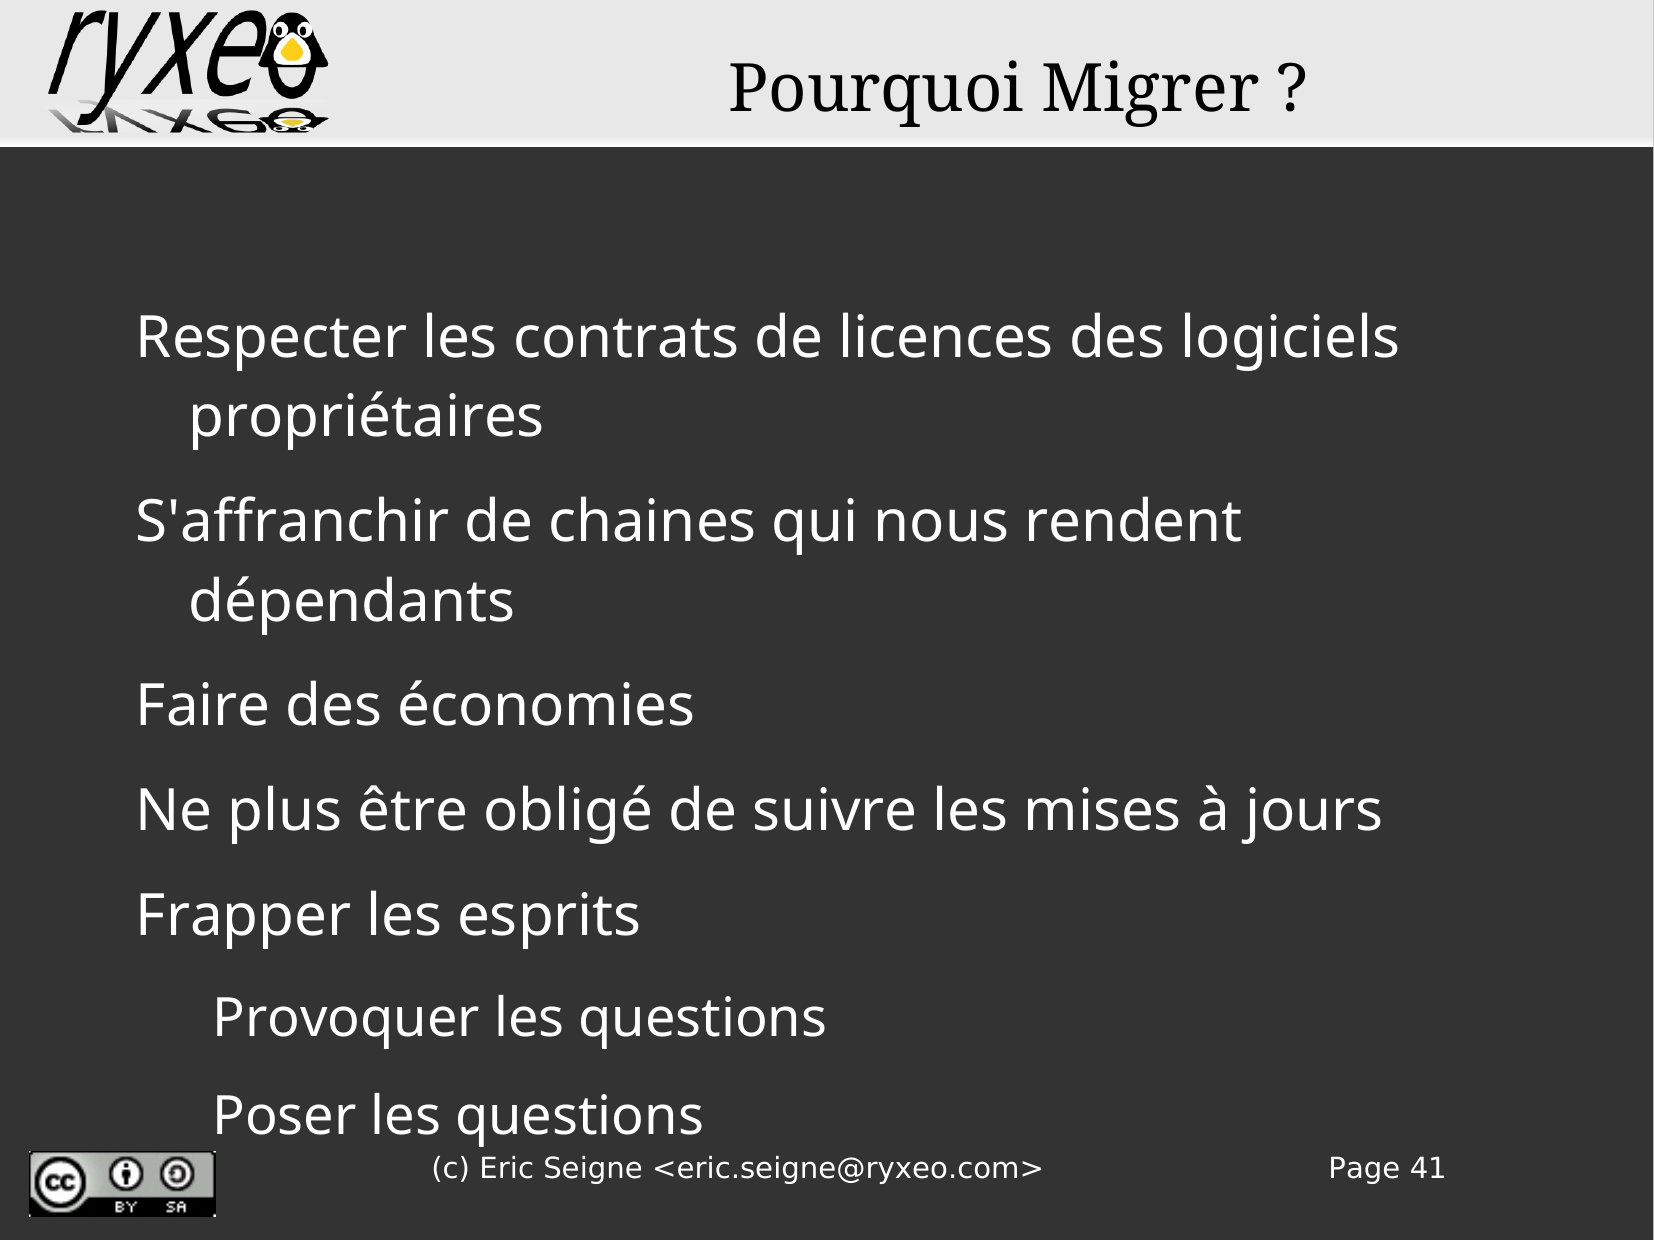

# Pourquoi Migrer ?
Respecter les contrats de licences des logiciels propriétaires
S'affranchir de chaines qui nous rendent dépendants
Faire des économies
Ne plus être obligé de suivre les mises à jours
Frapper les esprits
Provoquer les questions
Poser les questions
Toto le héro
41